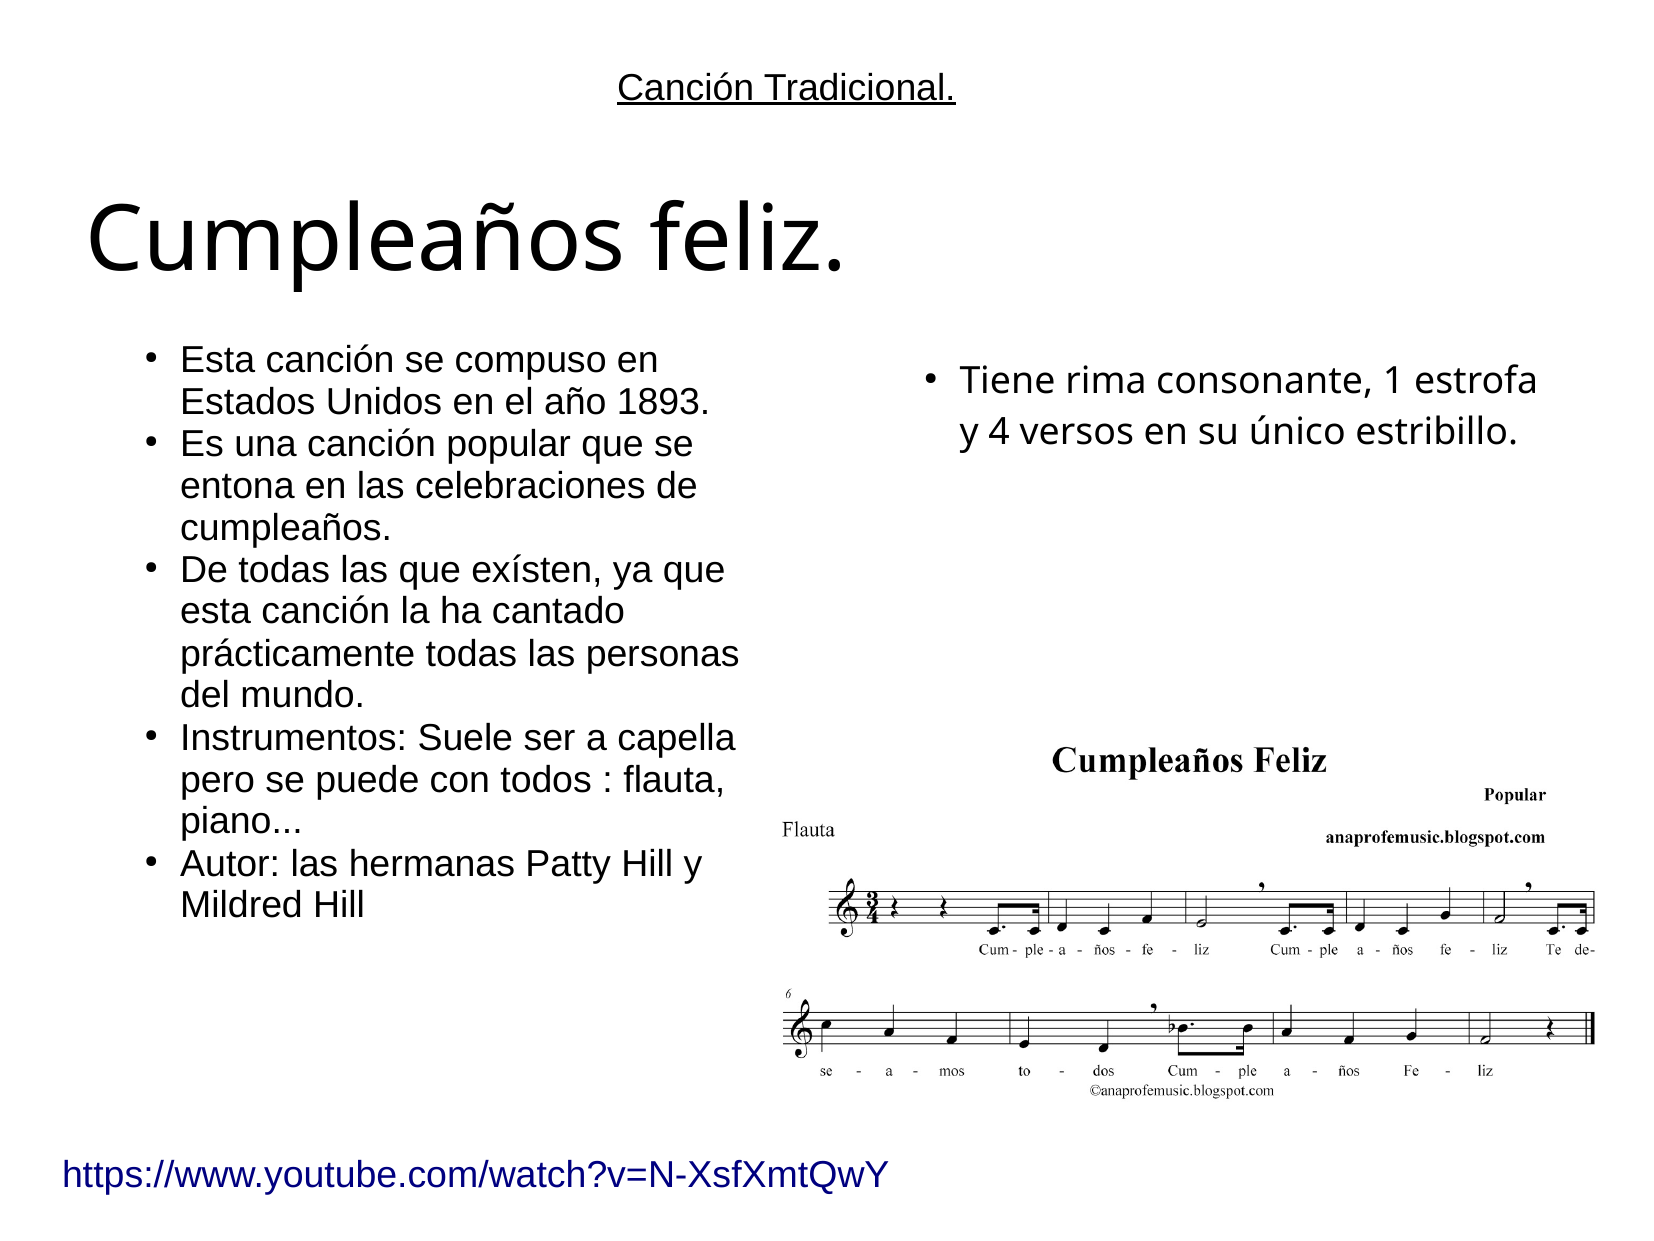

Canción Tradicional.
Cumpleaños feliz.
Esta canción se compuso en Estados Unidos en el año 1893.
Es una canción popular que se entona en las celebraciones de cumpleaños.
De todas las que exísten, ya que esta canción la ha cantado prácticamente todas las personas del mundo.
Instrumentos: Suele ser a capella pero se puede con todos : flauta, piano...
Autor: las hermanas Patty Hill y Mildred Hill
Tiene rima consonante, 1 estrofa y 4 versos en su único estribillo.
https://www.youtube.com/watch?v=N-XsfXmtQwY